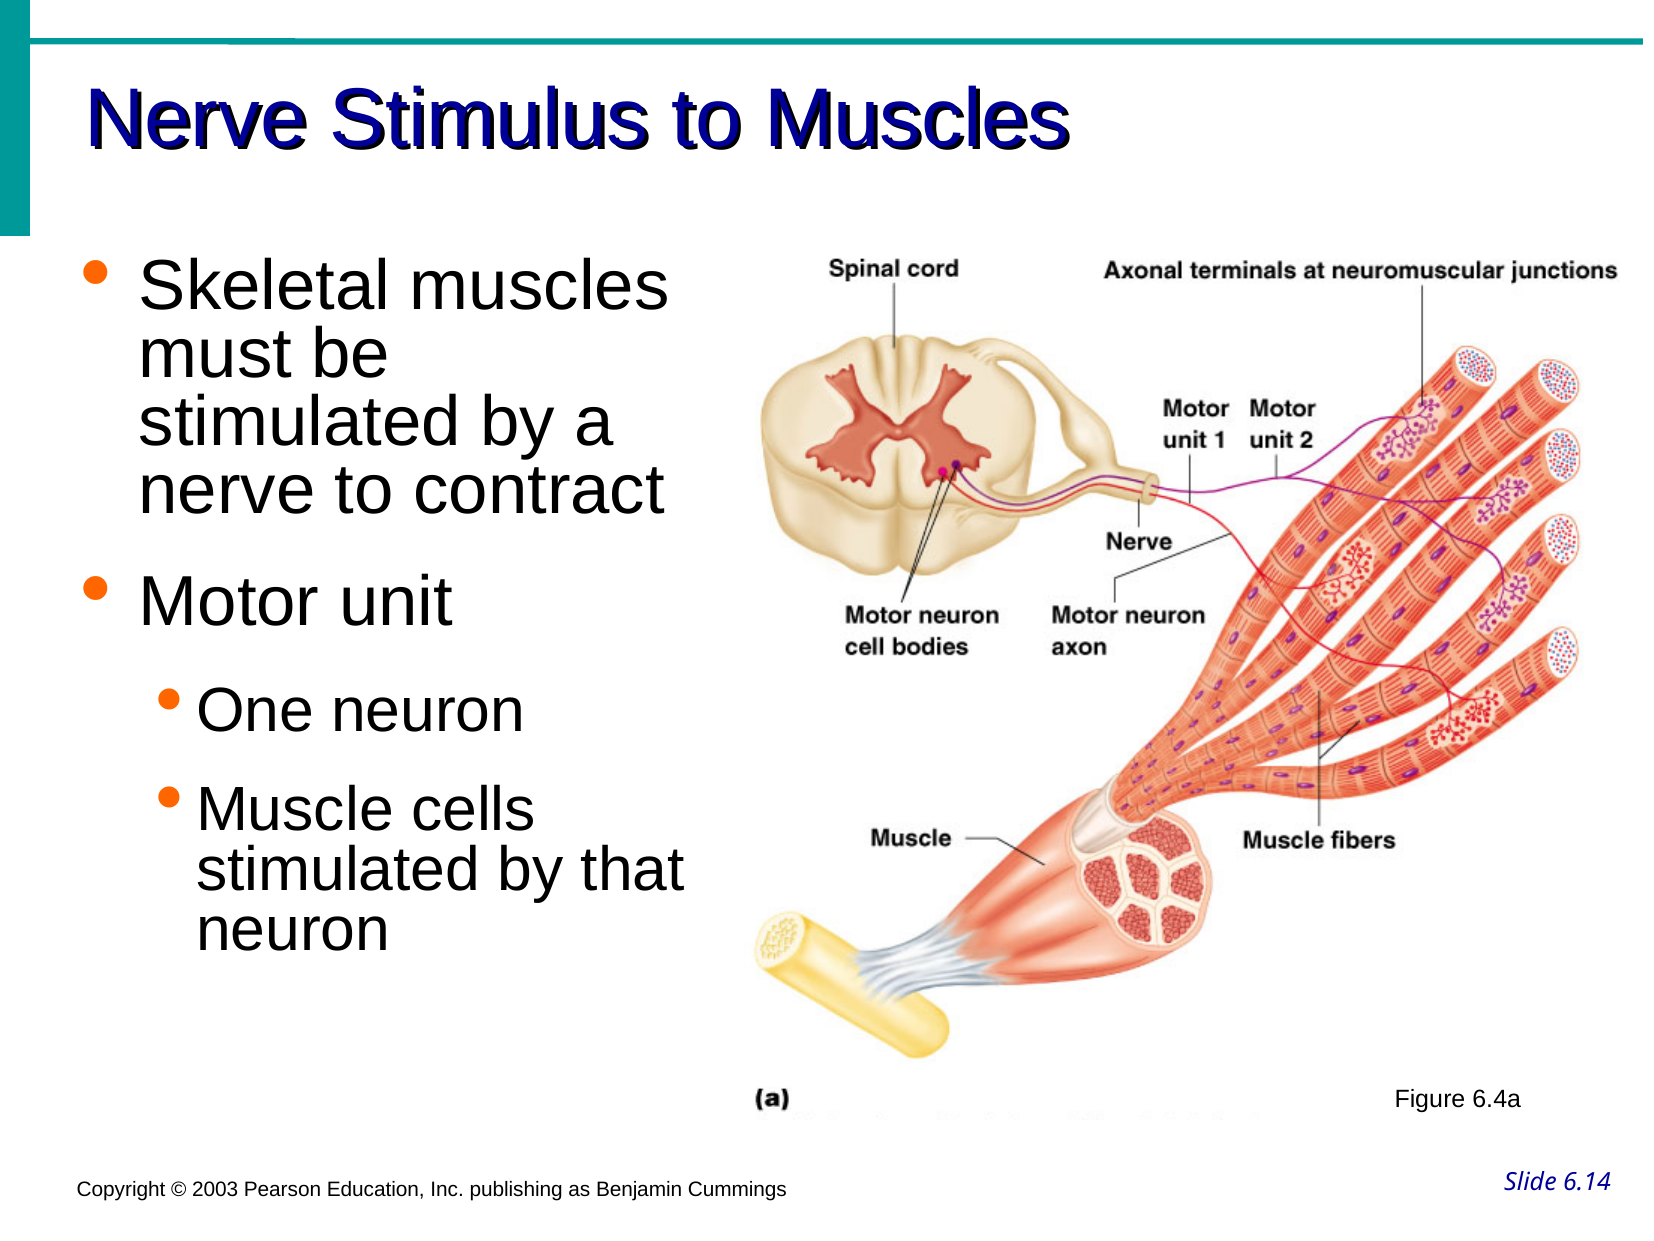

# Nerve Stimulus to Muscles
Skeletal muscles must be stimulated by a nerve to contract
Motor unit
One neuron
Muscle cells stimulated by that neuron
Figure 6.4a
Slide 6.14
Copyright © 2003 Pearson Education, Inc. publishing as Benjamin Cummings